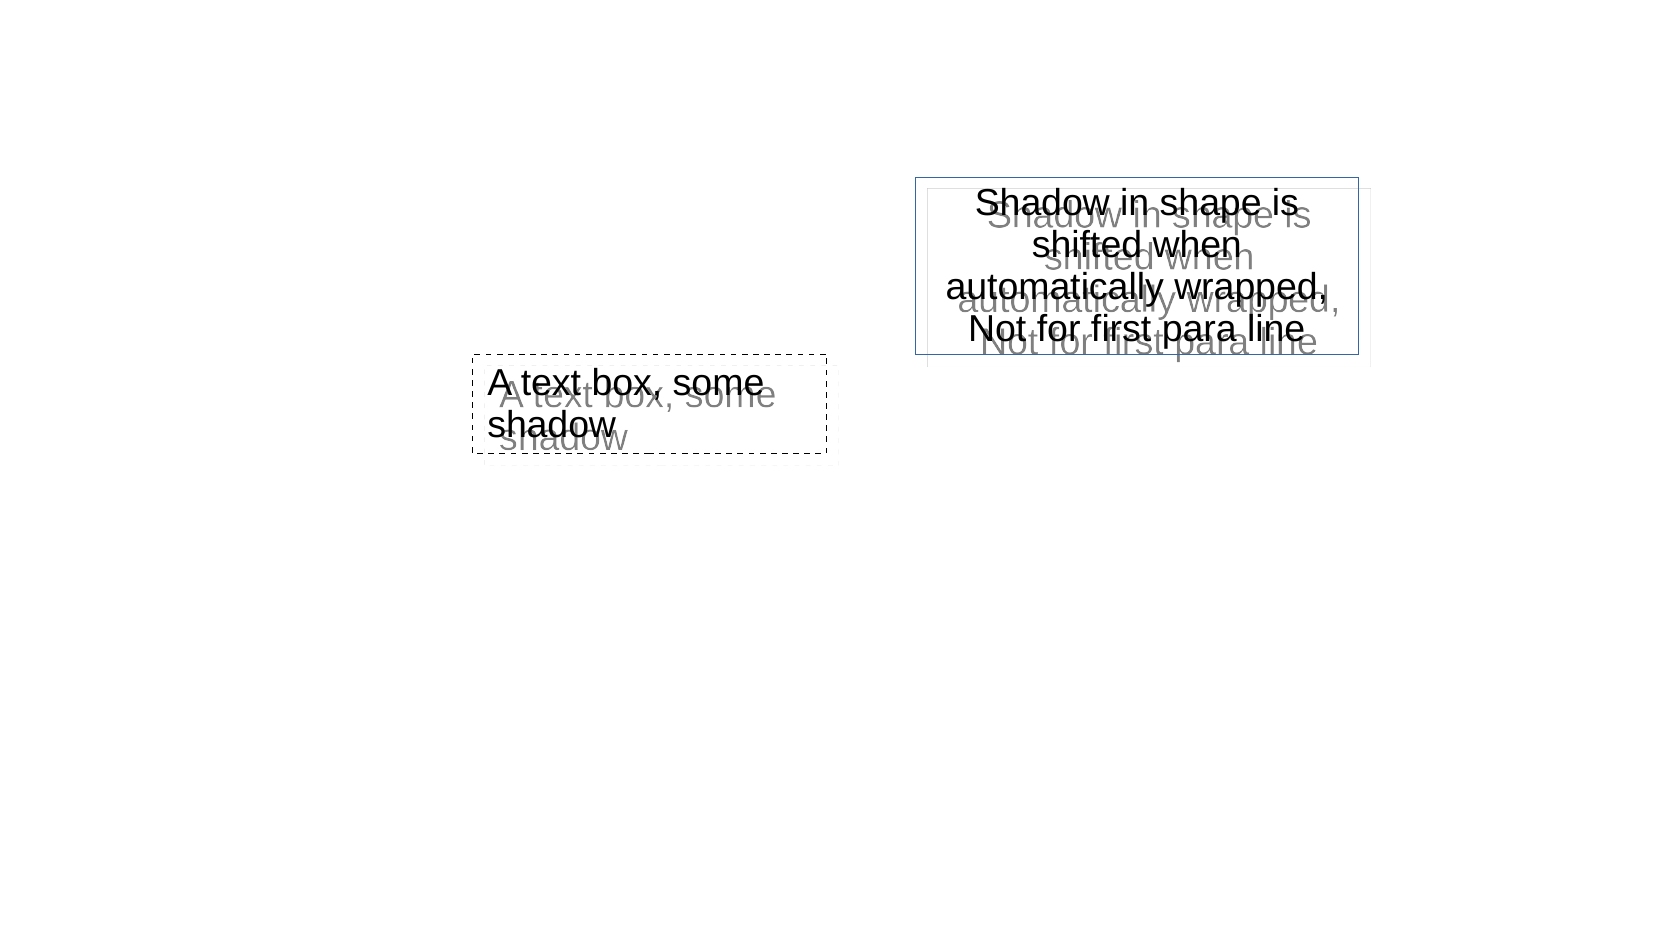

Shadow in shape is shifted when automatically wrapped,
Not for first para line
A text box, some shadow